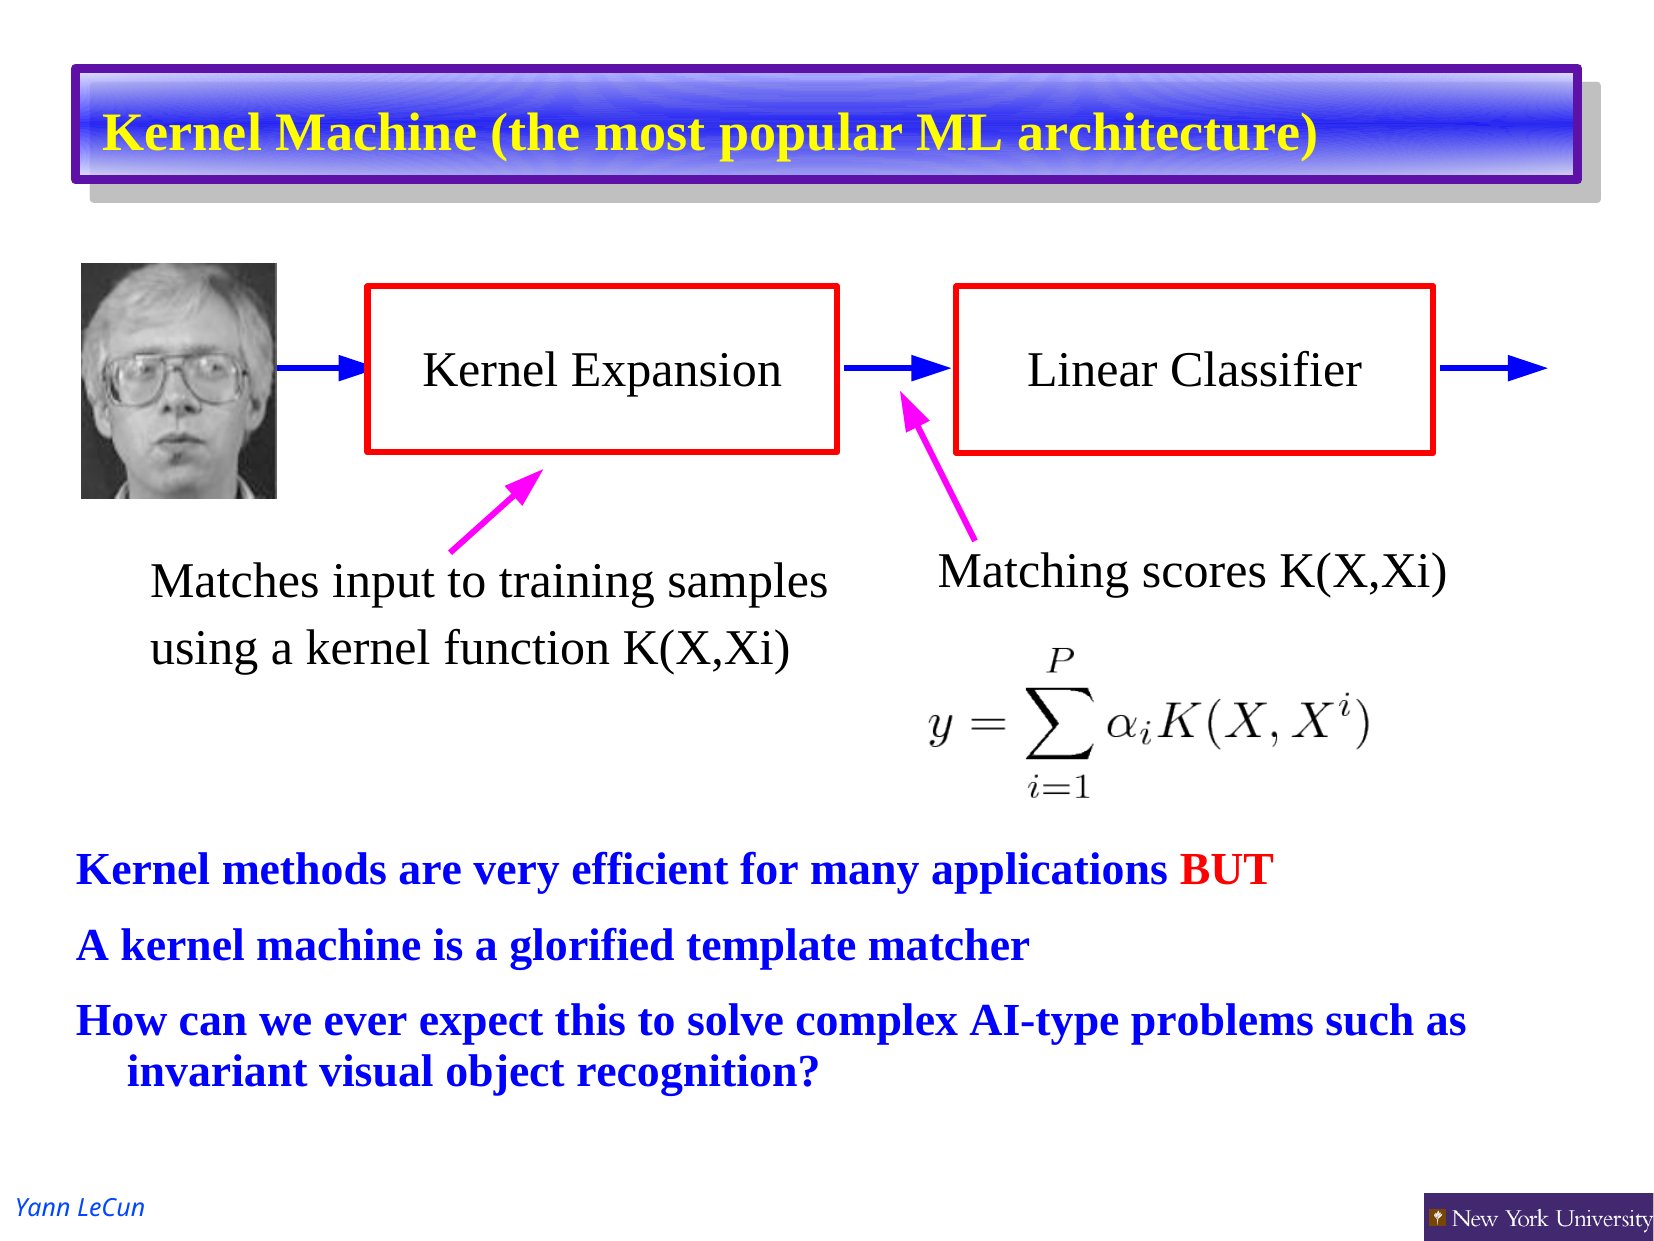

# Kernel Machine (the most popular ML architecture)
Kernel Expansion
Linear Classifier
Matching scores K(X,Xi)
Matches input to training samples
using a kernel function K(X,Xi)
Kernel methods are very efficient for many applications BUT
A kernel machine is a glorified template matcher
How can we ever expect this to solve complex AI-type problems such as invariant visual object recognition?